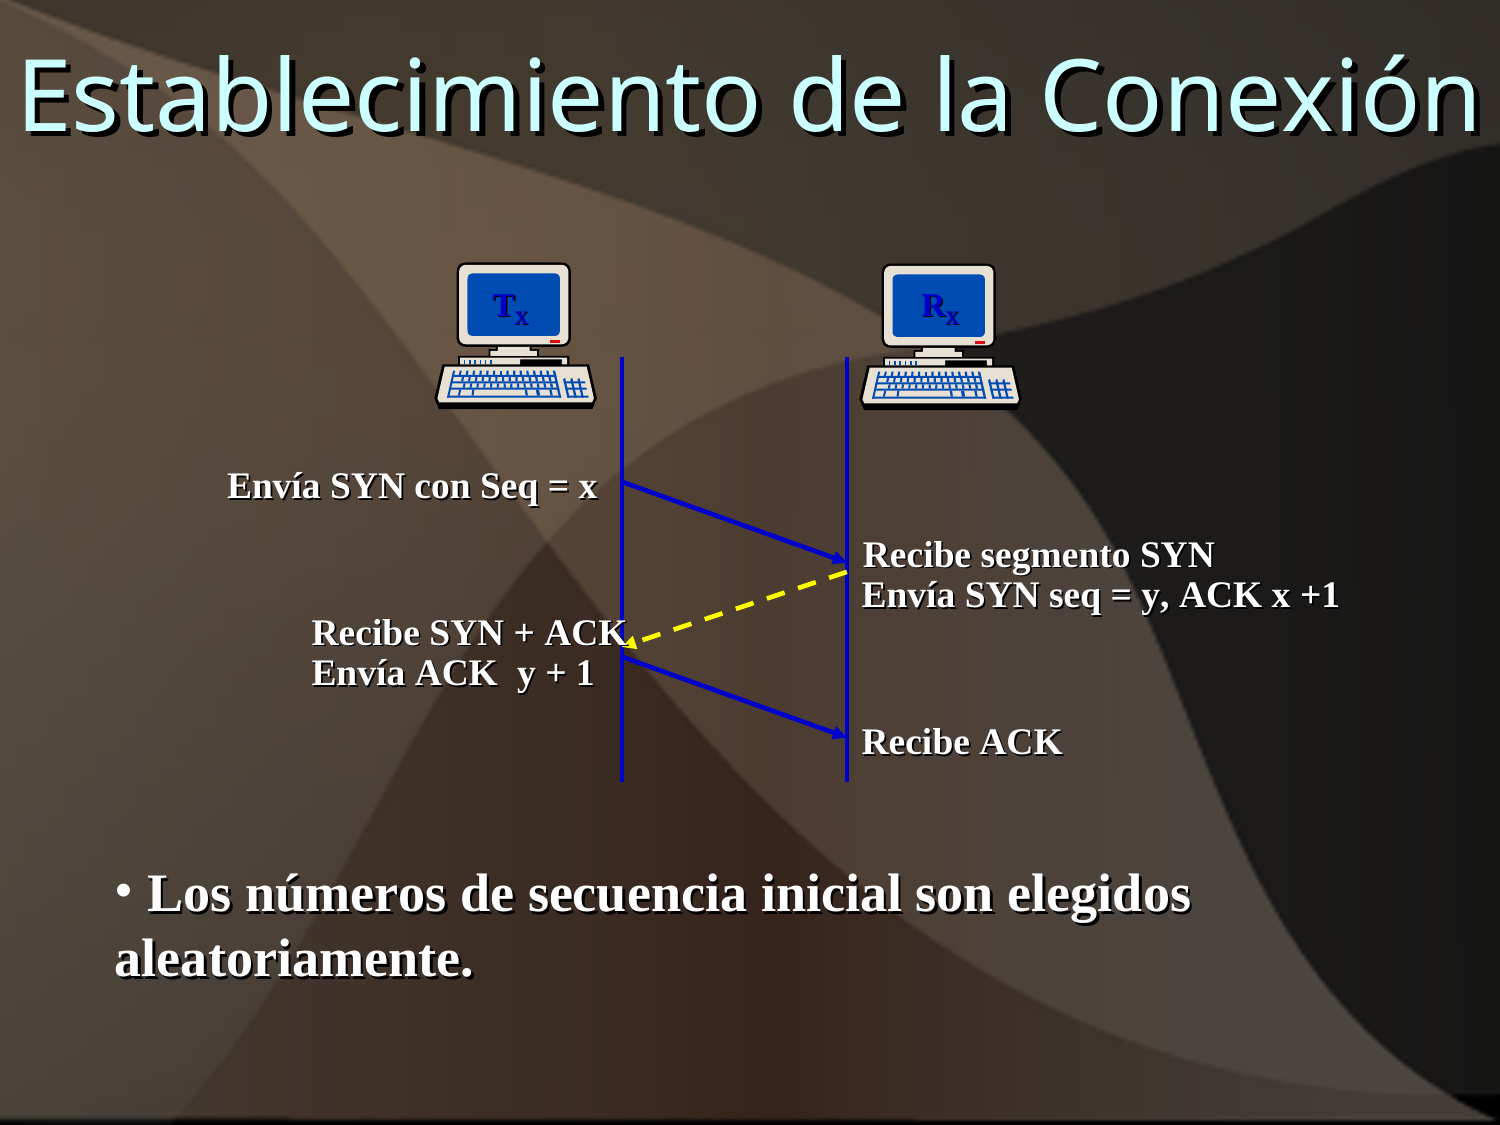

Establecimiento de la Conexión
TX
RX
Envía SYN con Seq = x
Recibe segmento SYN
Envía SYN seq = y, ACK x +1
Recibe SYN + ACK
Envía ACK y + 1
Recibe ACK
 Los números de secuencia inicial son elegidos aleatoriamente.